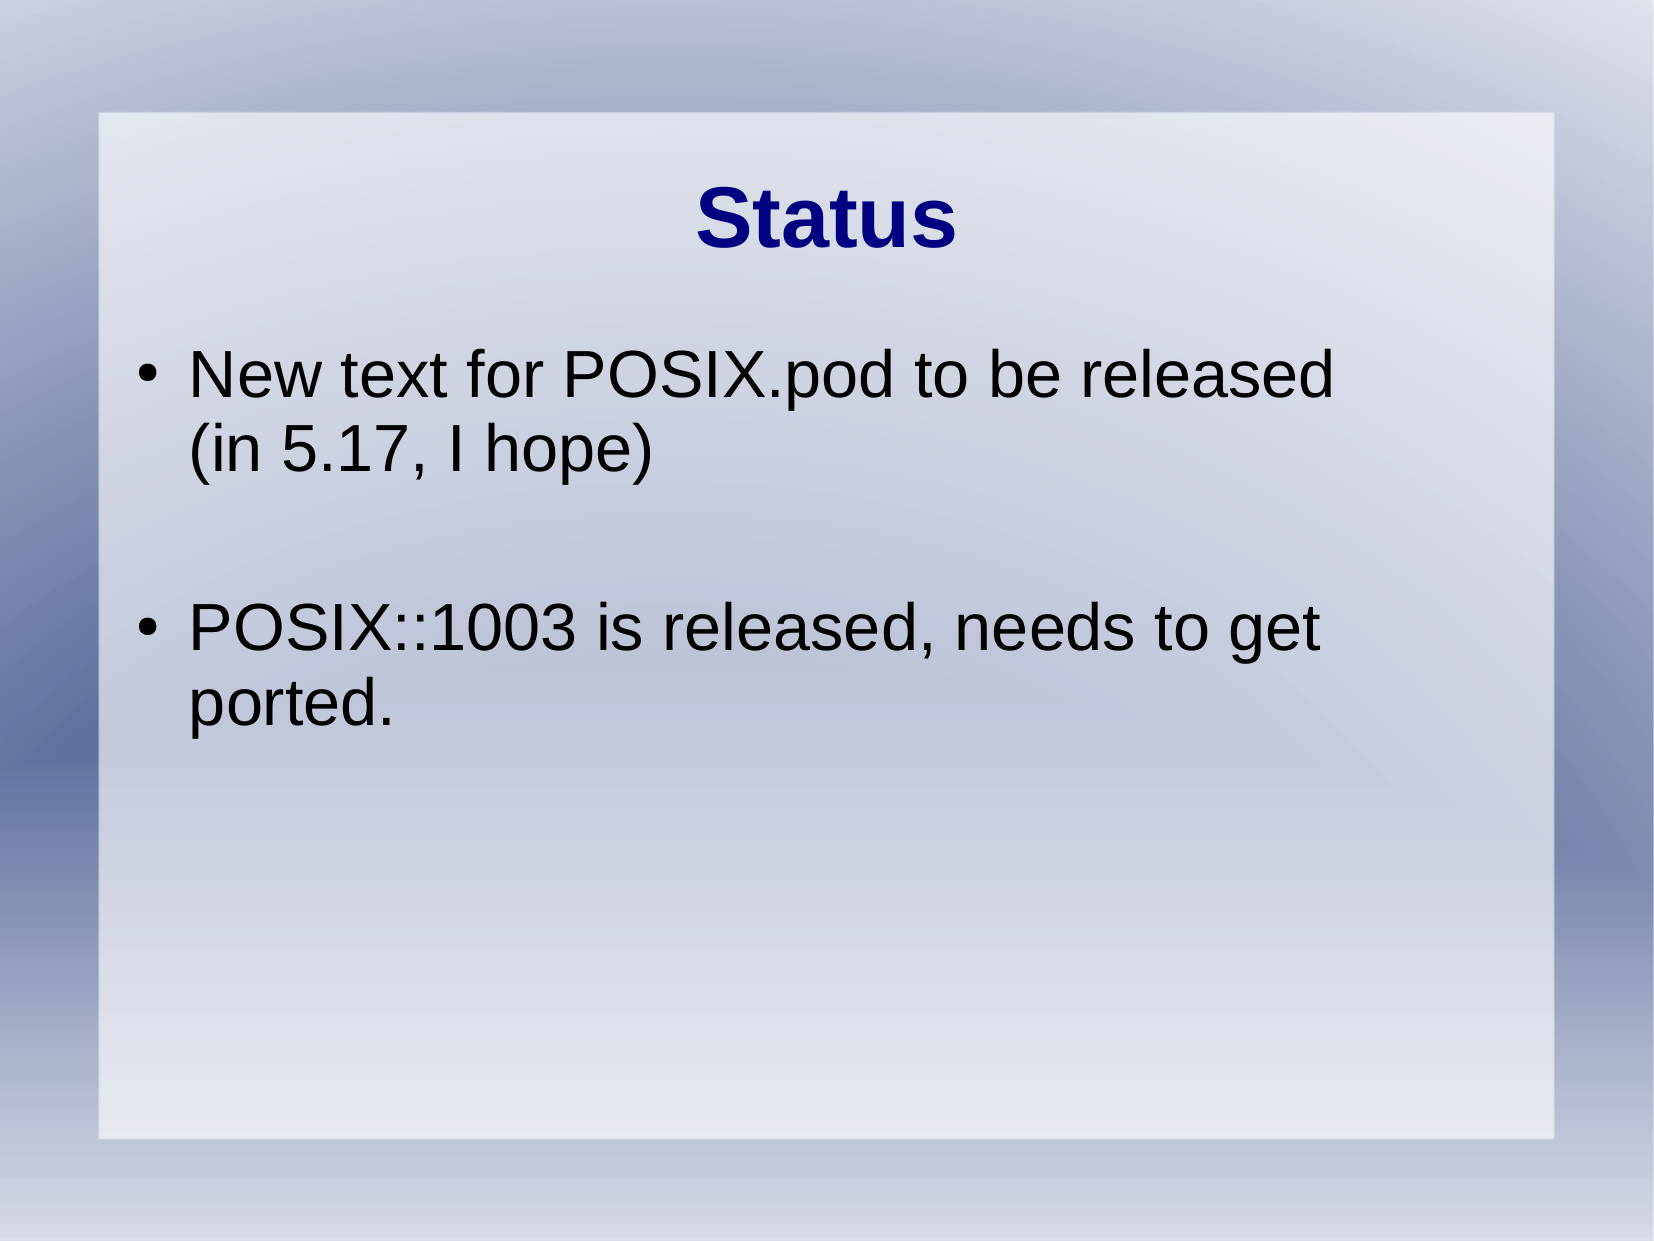

# Status
New text for POSIX.pod to be released
(in 5.17, I hope)
POSIX::1003 is released, needs to get ported.